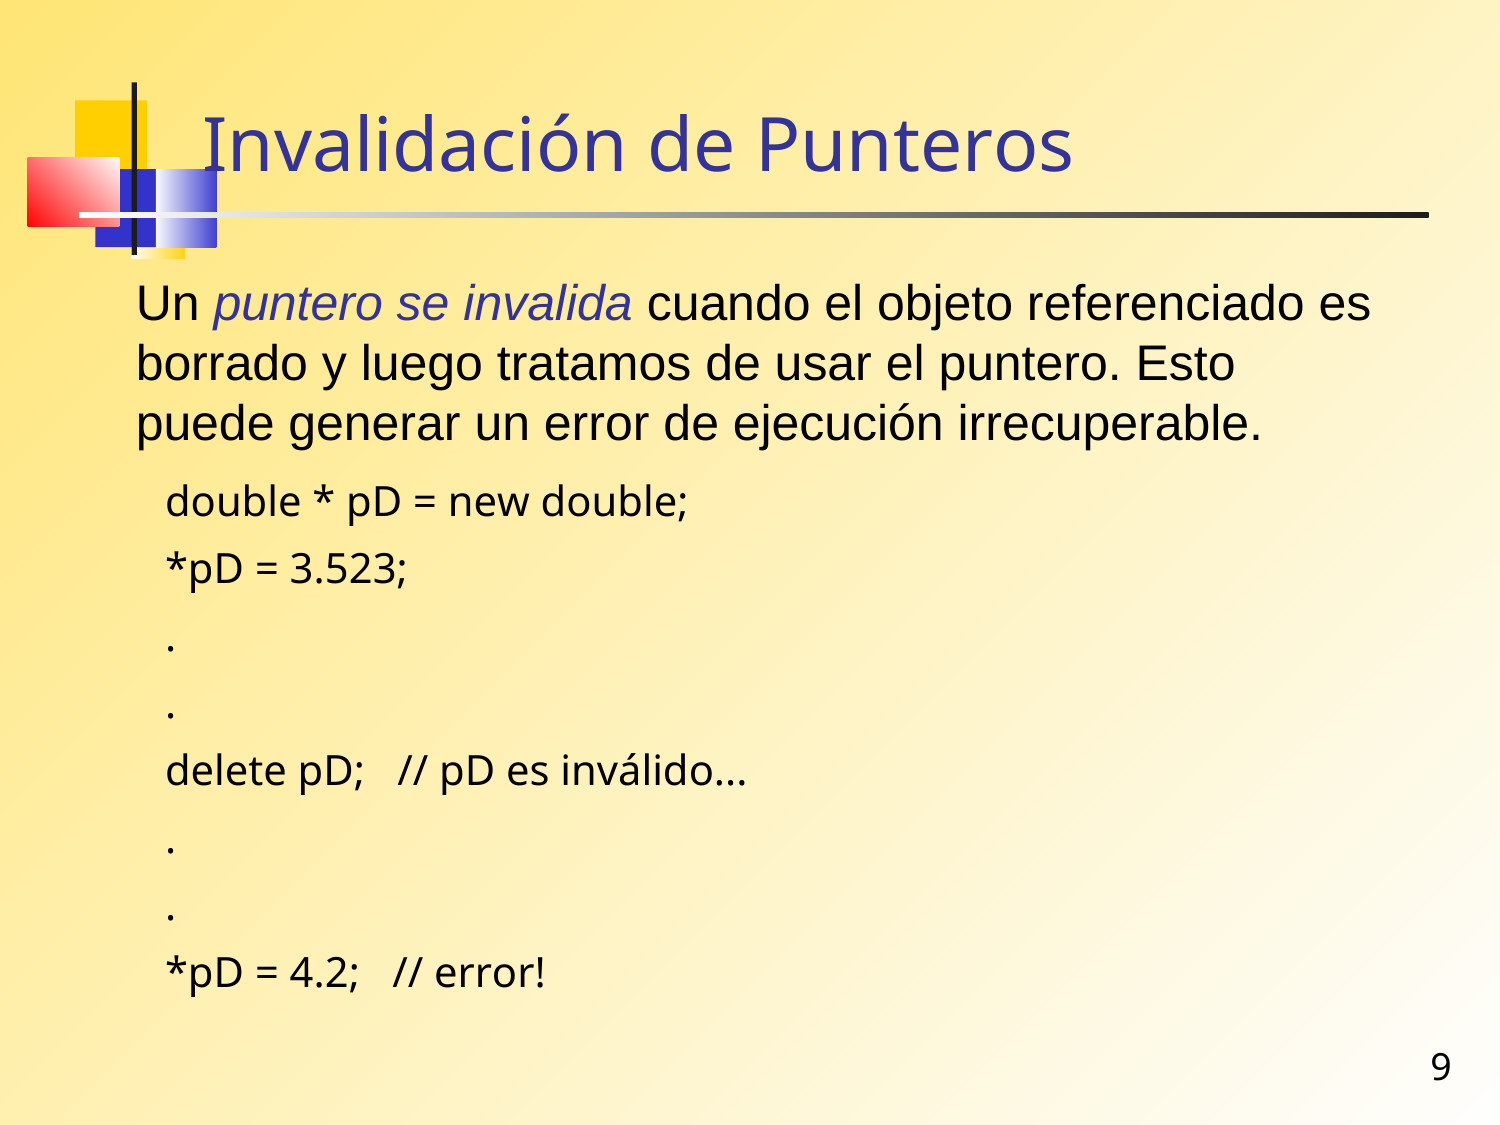

# Invalidación de Punteros
Un puntero se invalida cuando el objeto referenciado es borrado y luego tratamos de usar el puntero. Esto puede generar un error de ejecución irrecuperable.
double * pD = new double;
*pD = 3.523;
.
.
delete pD; // pD es inválido...
.
.
*pD = 4.2; // error!
9